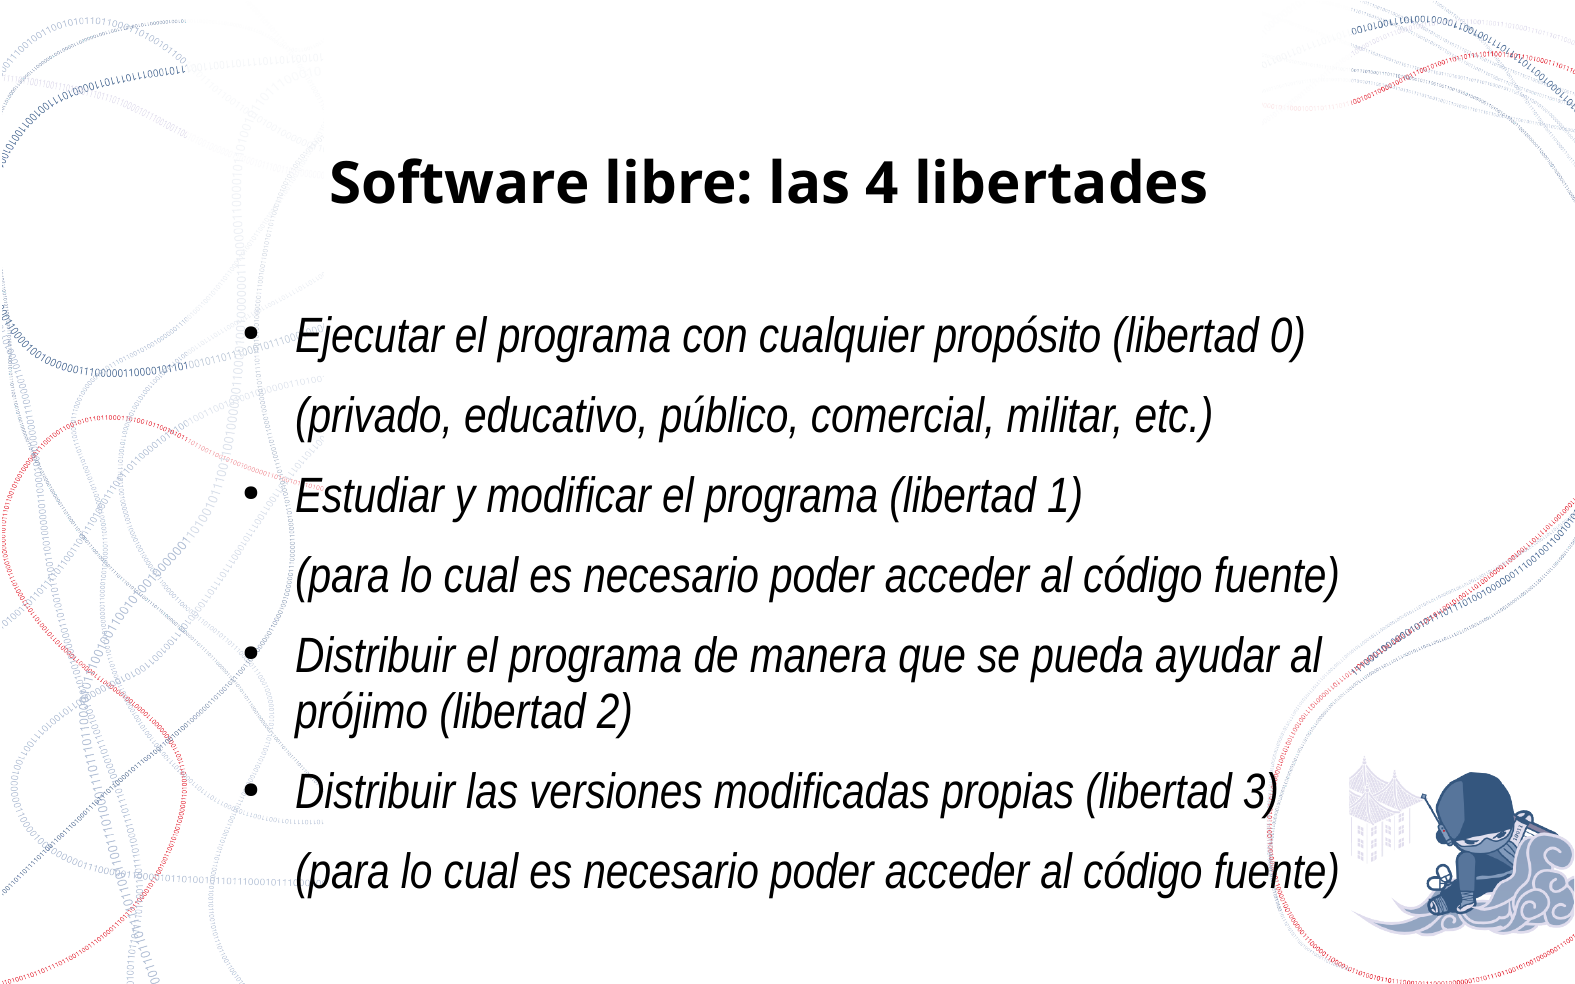

# Software libre: las 4 libertades
Ejecutar el programa con cualquier propósito (libertad 0)
(privado, educativo, público, comercial, militar, etc.)
Estudiar y modificar el programa (libertad 1)
(para lo cual es necesario poder acceder al código fuente)
Distribuir el programa de manera que se pueda ayudar al prójimo (libertad 2)
Distribuir las versiones modificadas propias (libertad 3)
(para lo cual es necesario poder acceder al código fuente)